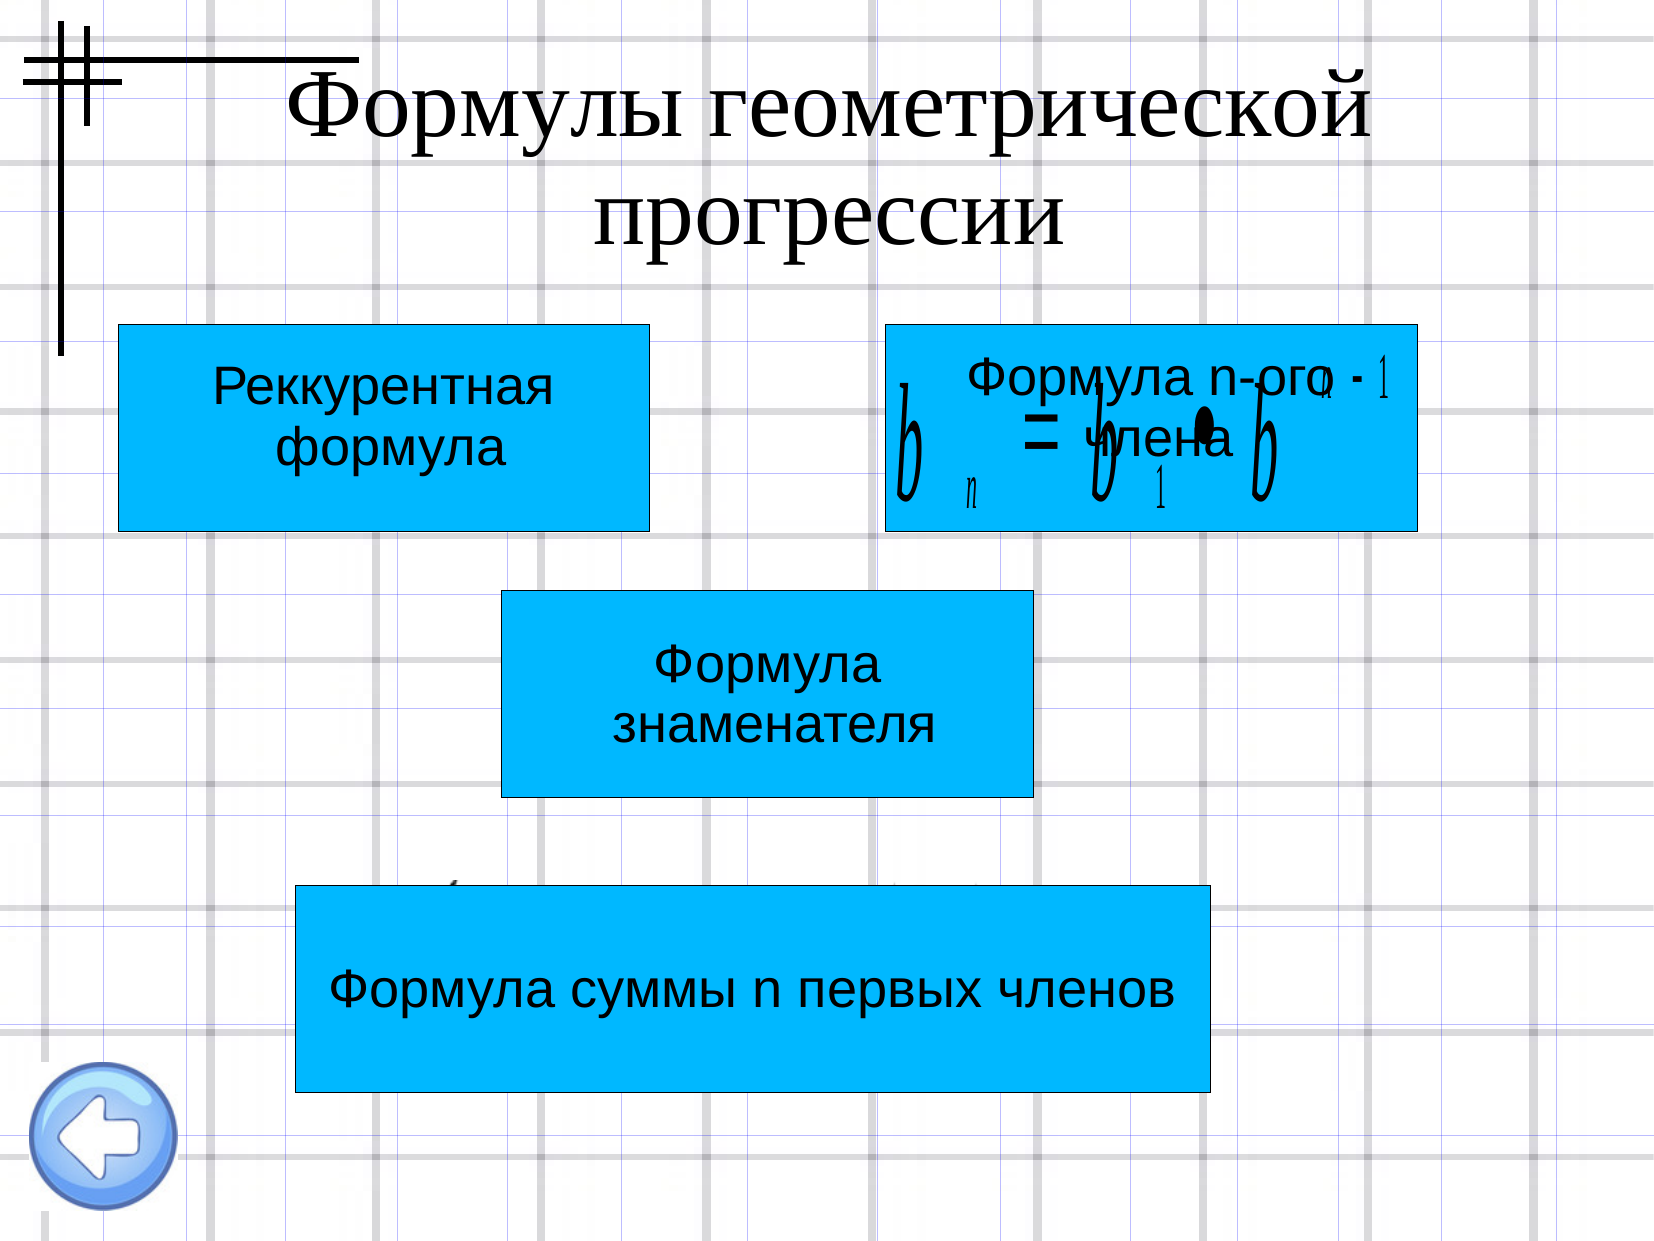

# Формулы геометрической прогрессии
Реккурентная
 формула
Формула n-ого
 члена
Формула
 знаменателя
Формула суммы n первых членов